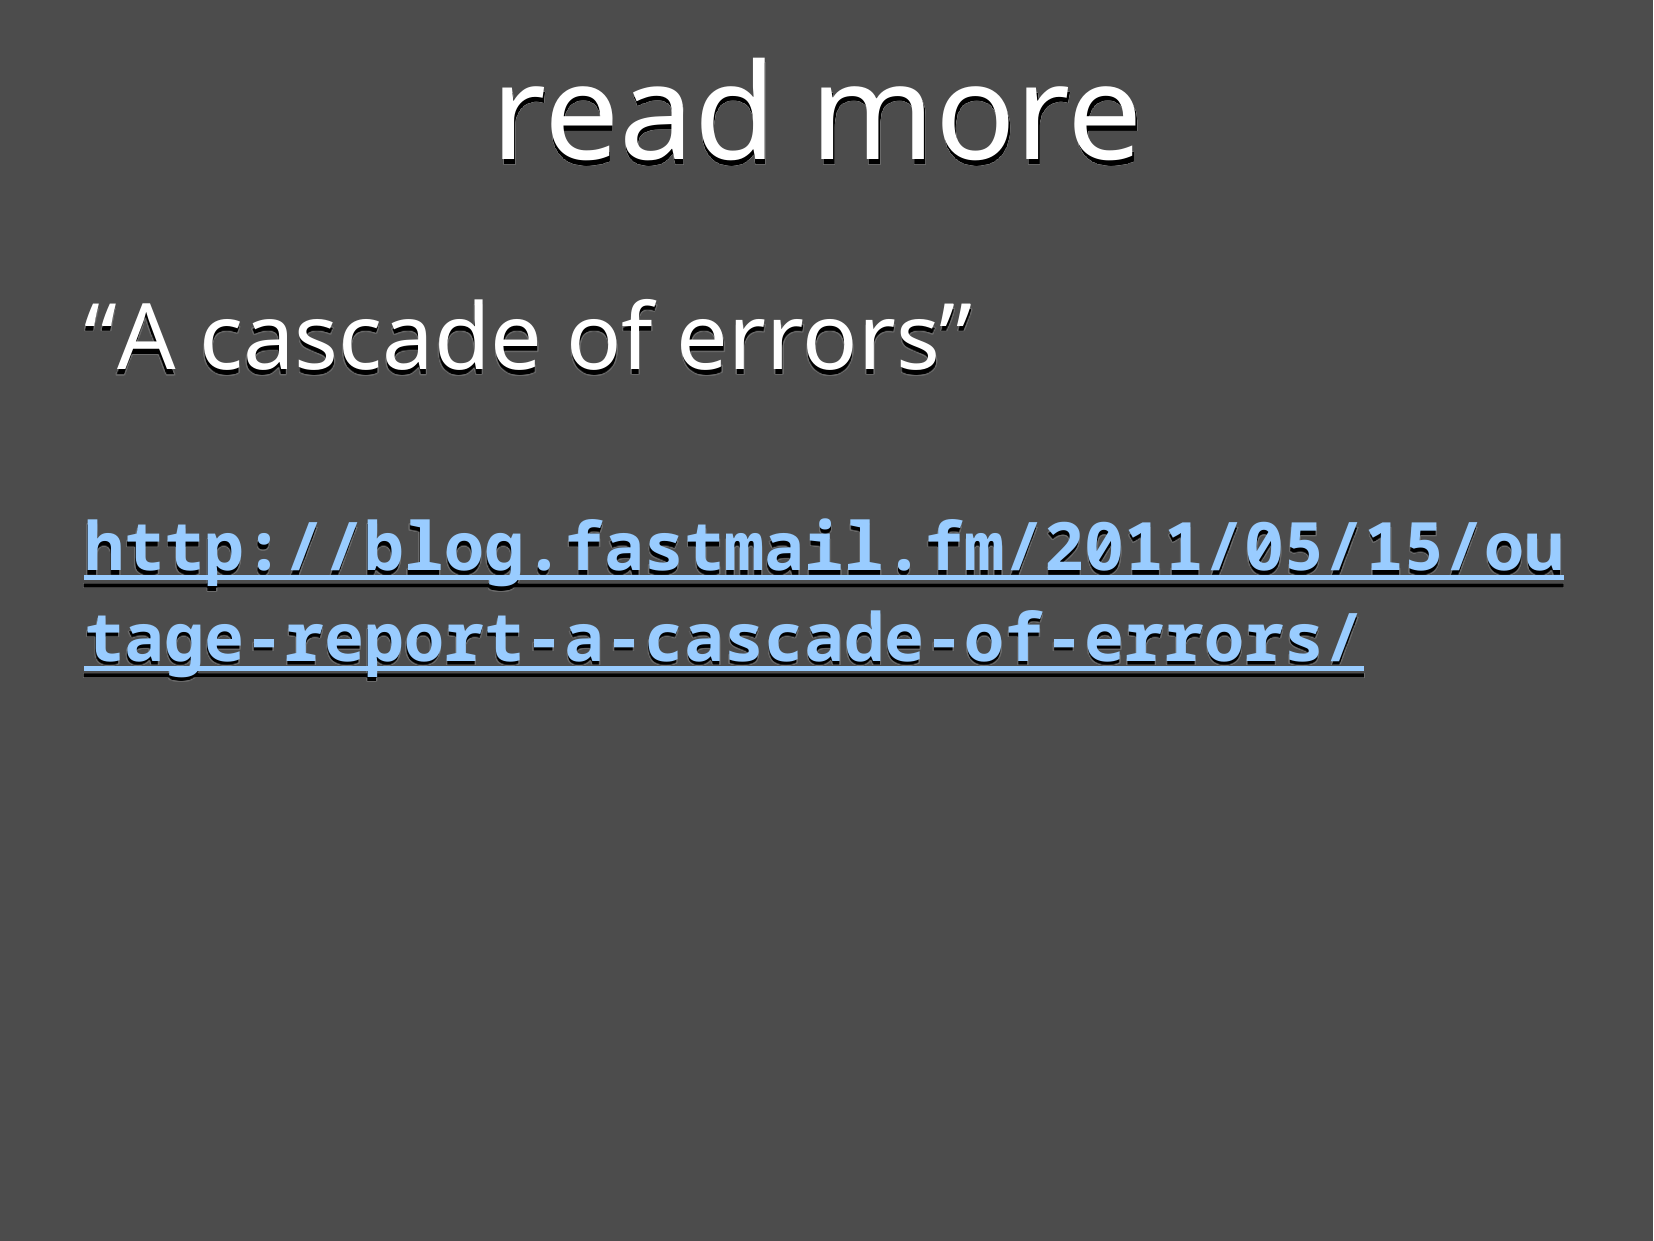

read more
# “A cascade of errors” http://blog.fastmail.fm/2011/05/15/outage-report-a-cascade-of-errors/